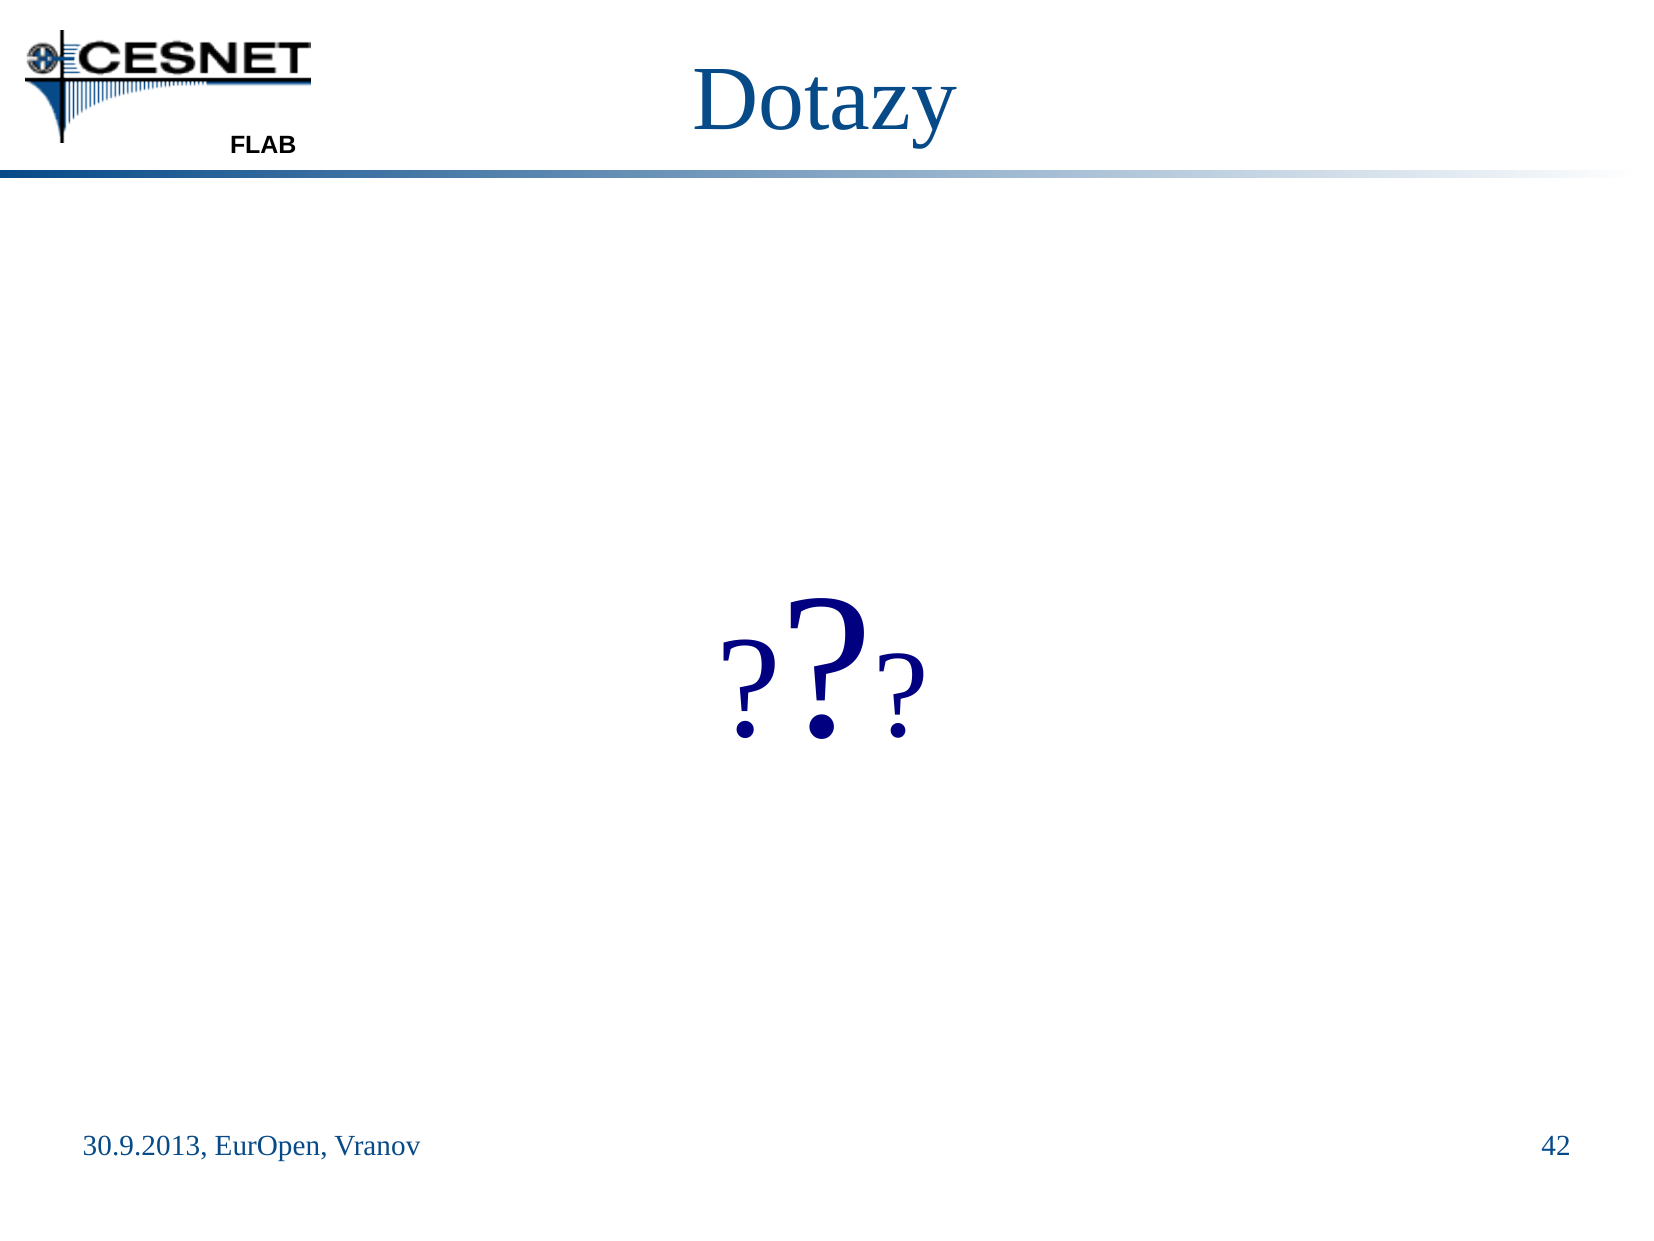

# Dotazy
???
30.9.2013, EurOpen, Vranov
42